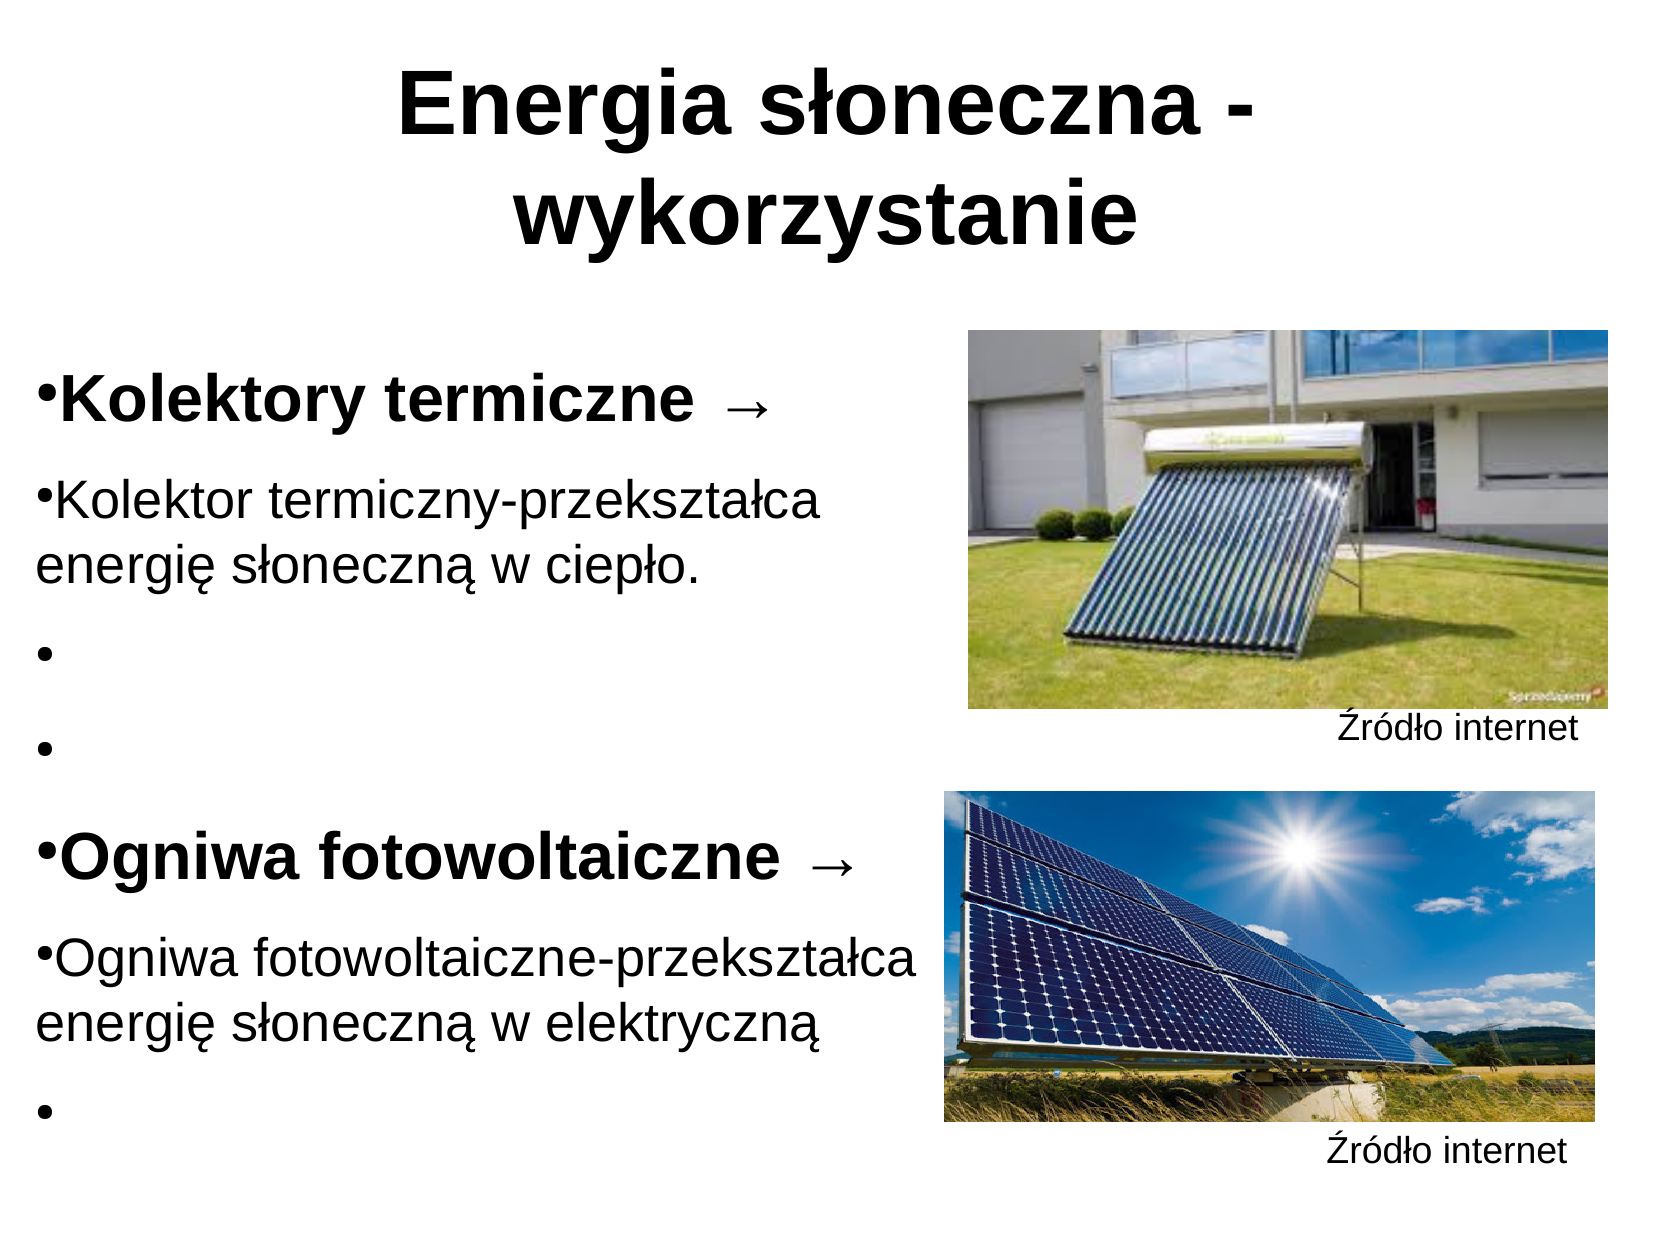

# Energia słoneczna - wykorzystanie
Kolektory termiczne →
Kolektor termiczny-przekształca energię słoneczną w ciepło.
Ogniwa fotowoltaiczne →
Ogniwa fotowoltaiczne-przekształca energię słoneczną w elektryczną
Źródło internet
Źródło internet